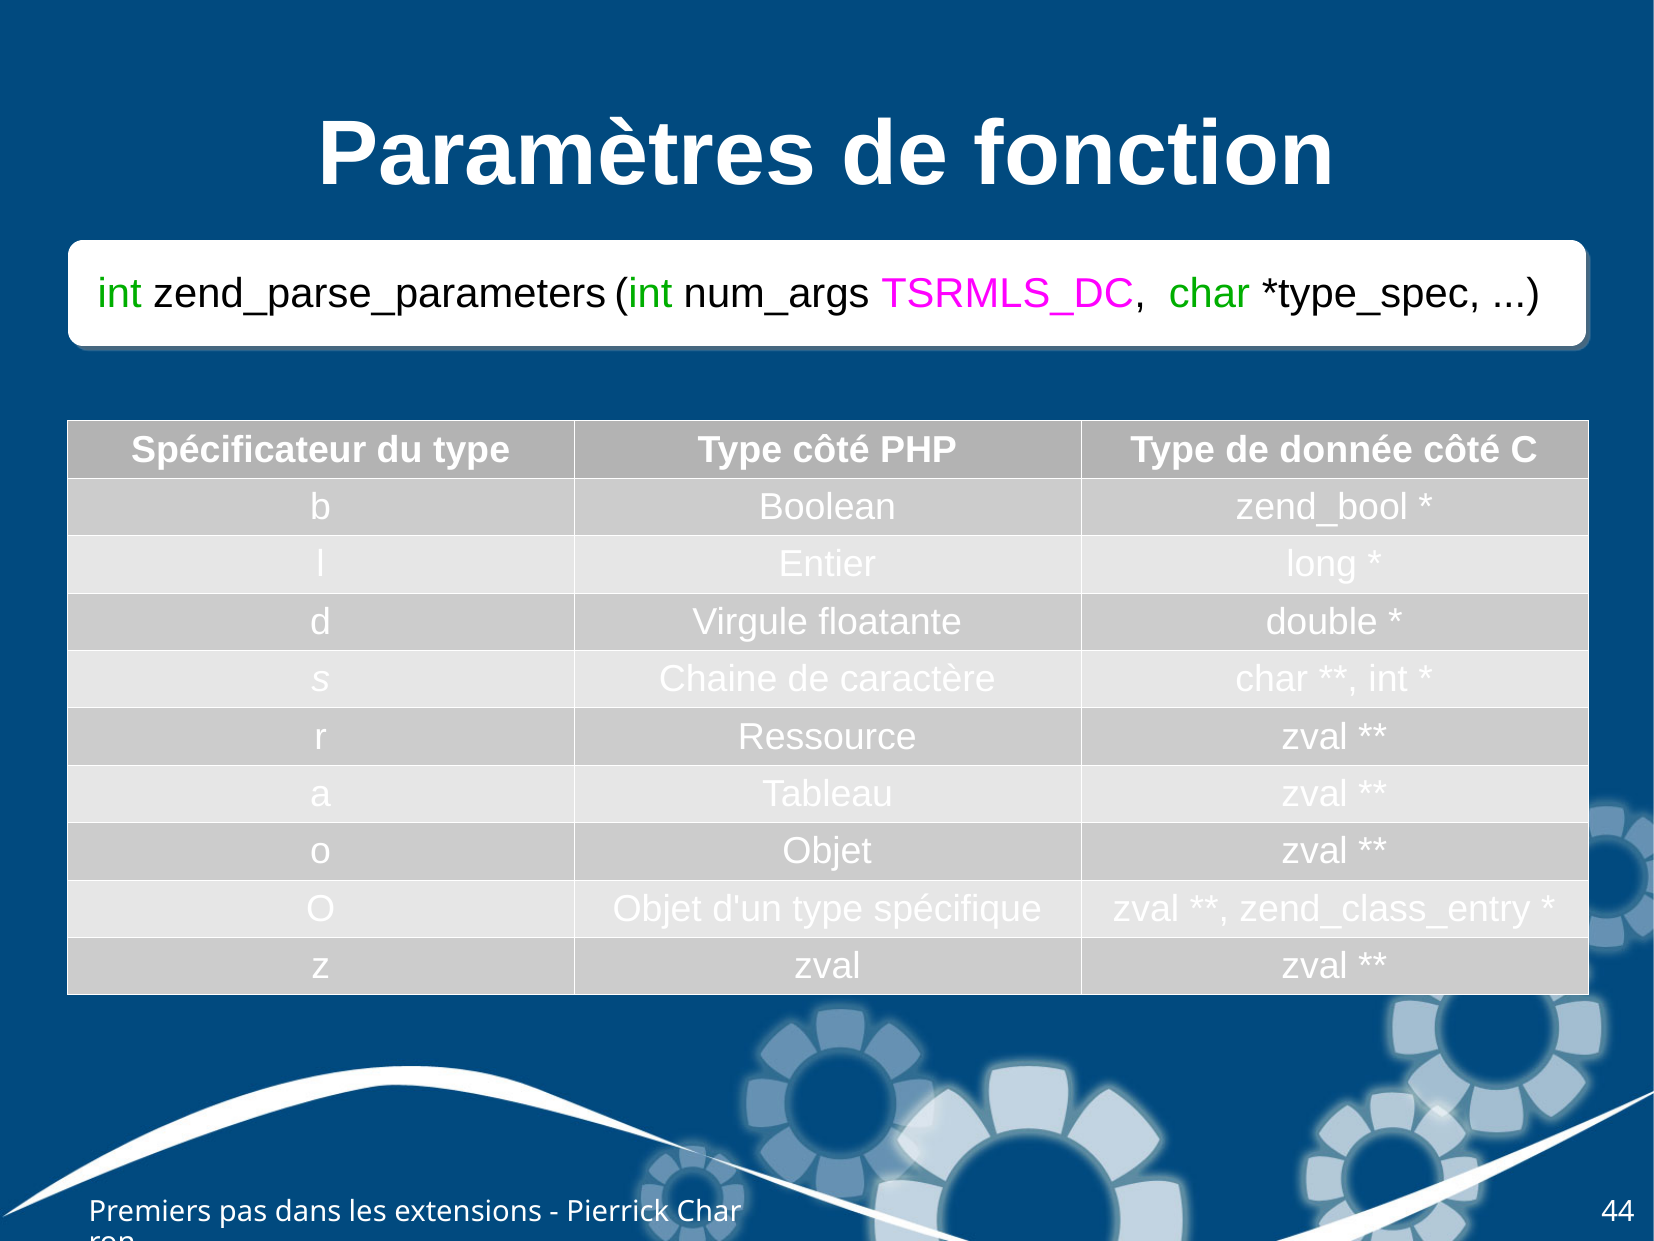

# Paramètres de fonction
int zend_parse_parameters	(int num_args TSRMLS_DC, char *type_spec, ...)
| Spécificateur du type | Type côté PHP | Type de donnée côté C |
| --- | --- | --- |
| b | Boolean | zend\_bool \* |
| l | Entier | long \* |
| d | Virgule floatante | double \* |
| s | Chaine de caractère | char \*\*, int \* |
| r | Ressource | zval \*\* |
| a | Tableau | zval \*\* |
| o | Objet | zval \*\* |
| O | Objet d'un type spécifique | zval \*\*, zend\_class\_entry \* |
| z | zval | zval \*\* |
Premiers pas dans les extensions - Pierrick Charron
44